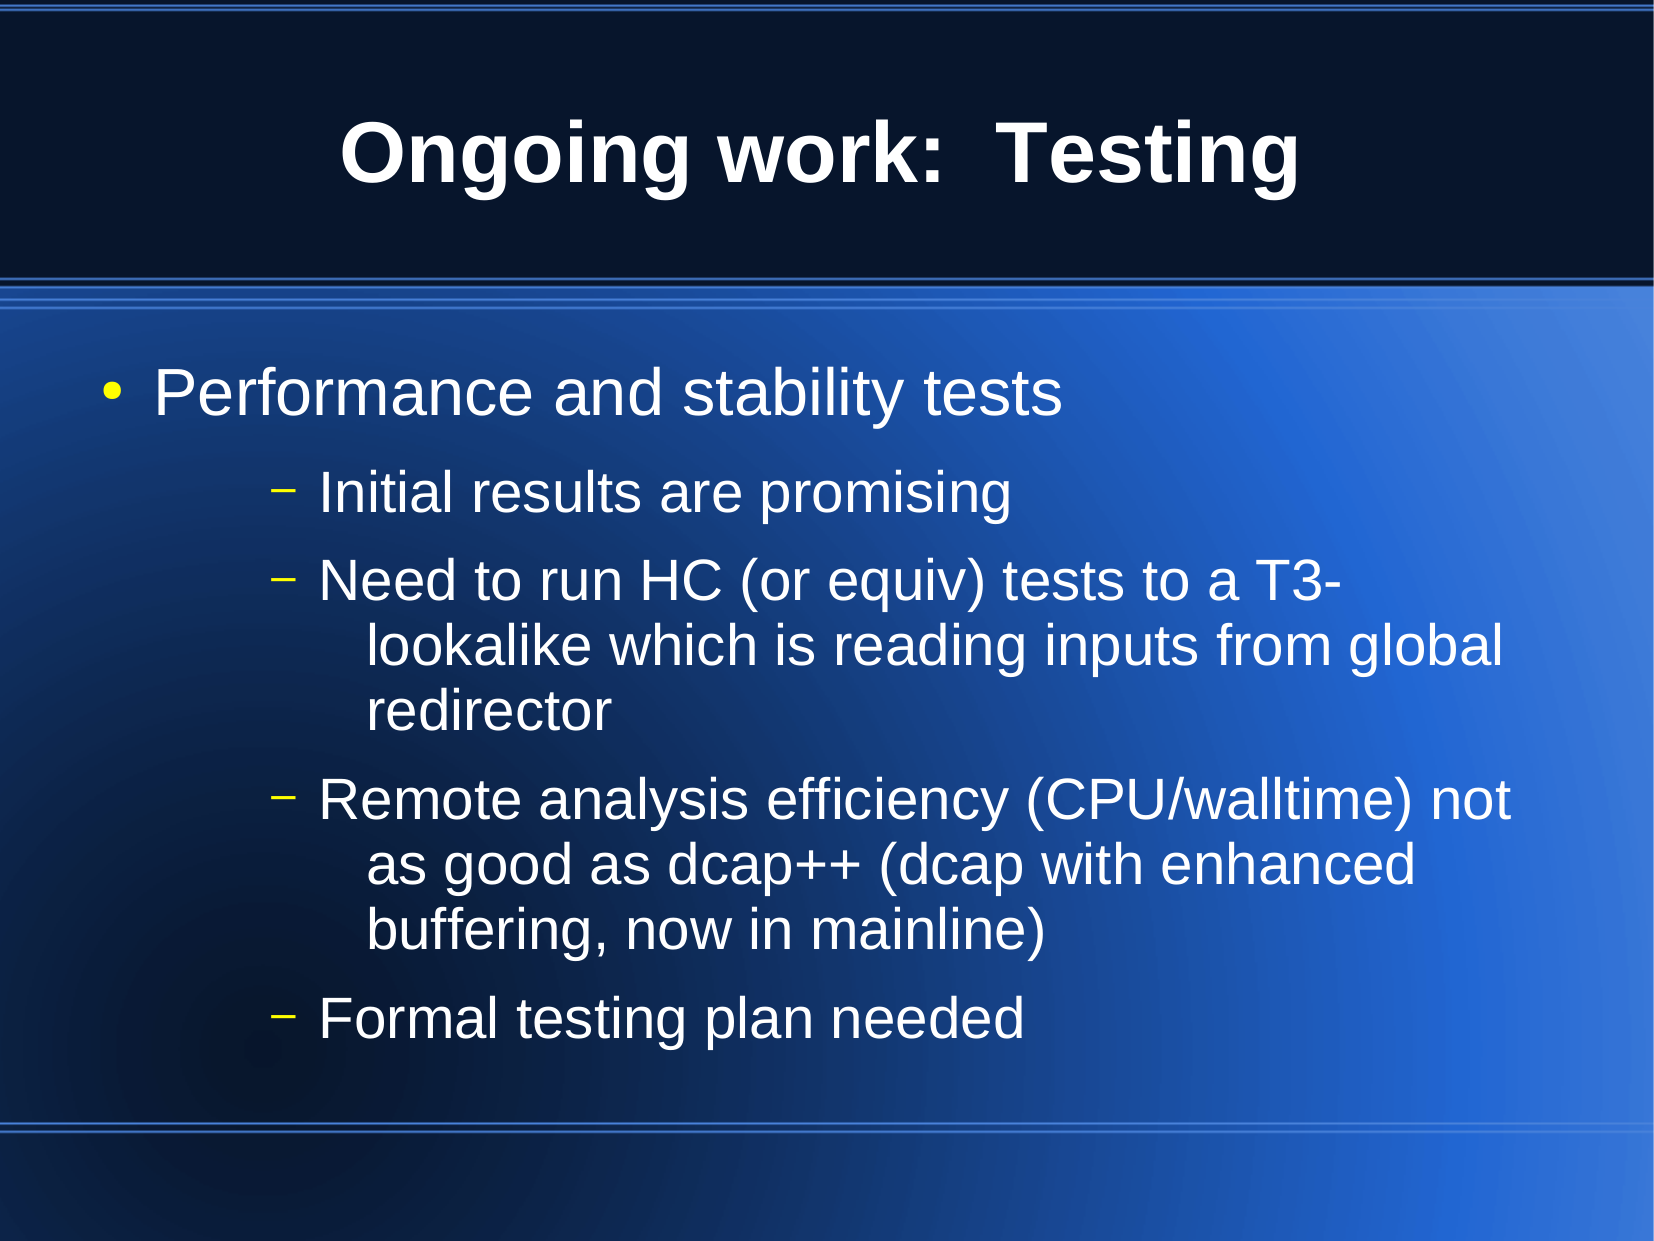

# Ongoing work: Testing
Performance and stability tests
Initial results are promising
Need to run HC (or equiv) tests to a T3-lookalike which is reading inputs from global redirector
Remote analysis efficiency (CPU/walltime) not as good as dcap++ (dcap with enhanced buffering, now in mainline)
Formal testing plan needed